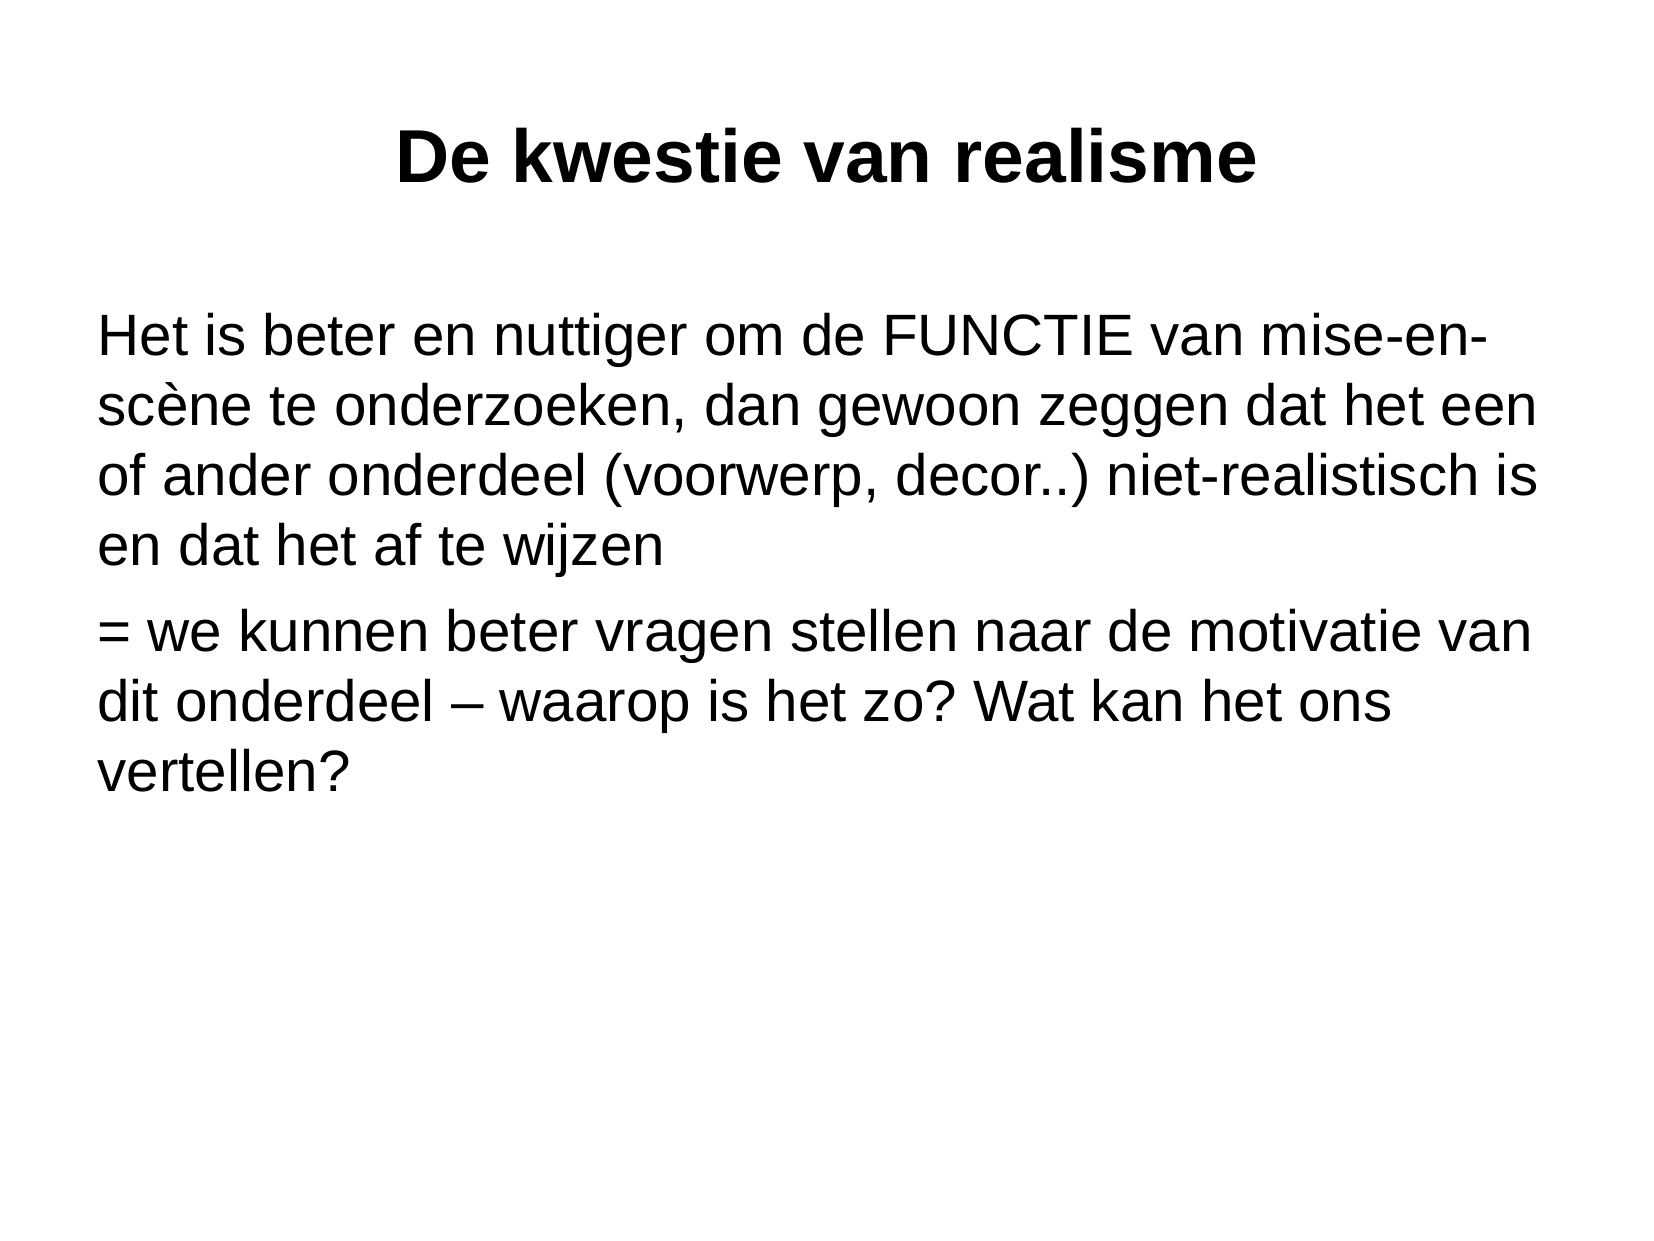

# De kwestie van realisme
Het is beter en nuttiger om de FUNCTIE van mise-en-scène te onderzoeken, dan gewoon zeggen dat het een of ander onderdeel (voorwerp, decor..) niet-realistisch is en dat het af te wijzen
= we kunnen beter vragen stellen naar de motivatie van dit onderdeel – waarop is het zo? Wat kan het ons vertellen?